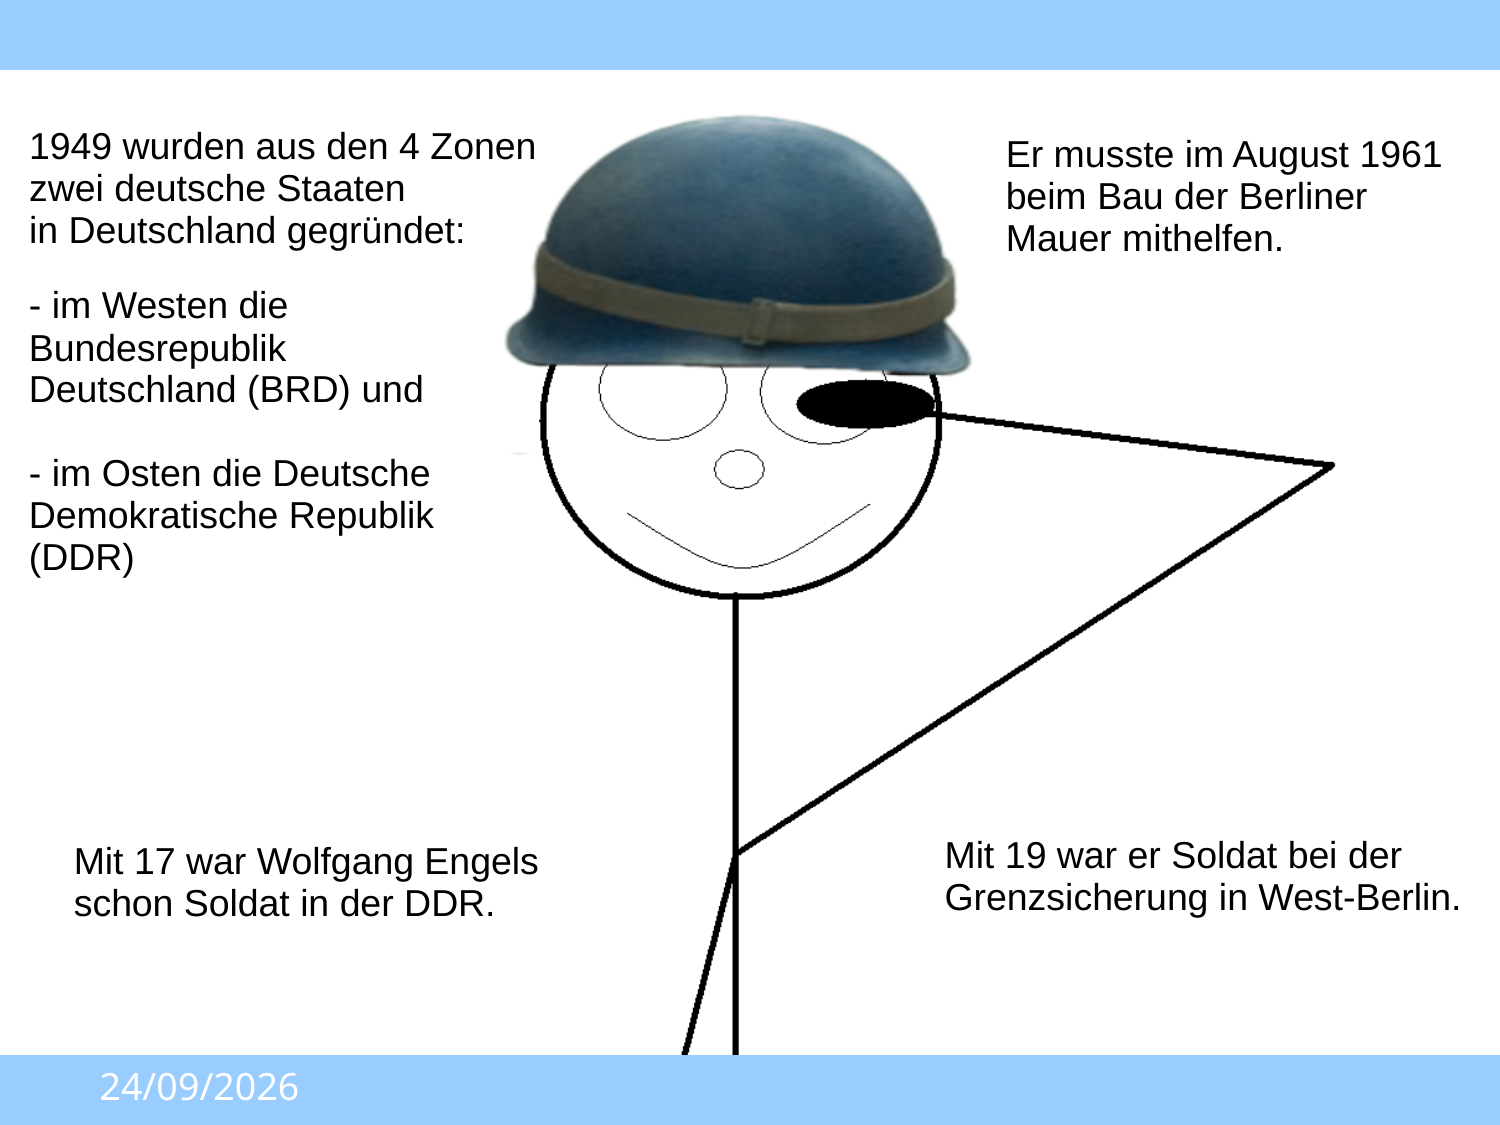

1949 wurden aus den 4 Zonen
zwei deutsche Staaten
in Deutschland gegründet:
Er musste im August 1961
beim Bau der Berliner
Mauer mithelfen.
- im Westen die
Bundesrepublik
Deutschland (BRD) und
- im Osten die Deutsche
Demokratische Republik
(DDR)
Mit 19 war er Soldat bei der
Grenzsicherung in West-Berlin.
Mit 17 war Wolfgang Engels
schon Soldat in der DDR.